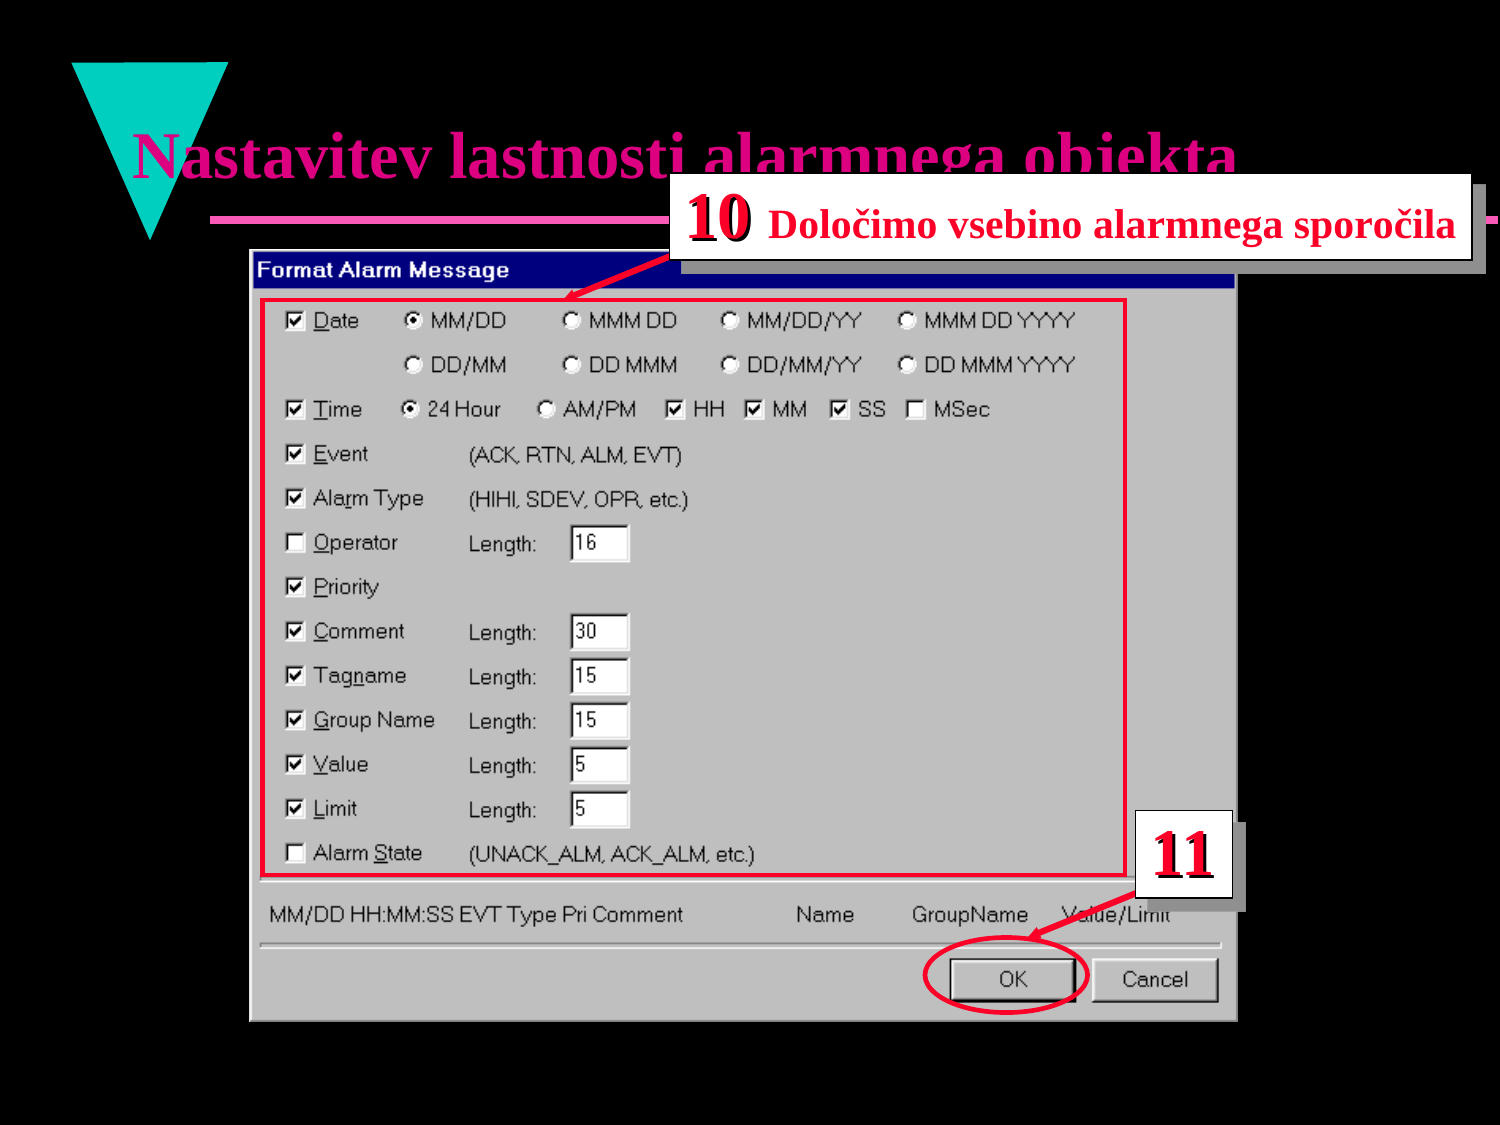

# Nastavitev lastnosti alarmnega objekta
10 Določimo vsebino alarmnega sporočila
11
RVP2
Alarmi in Dogodki
29